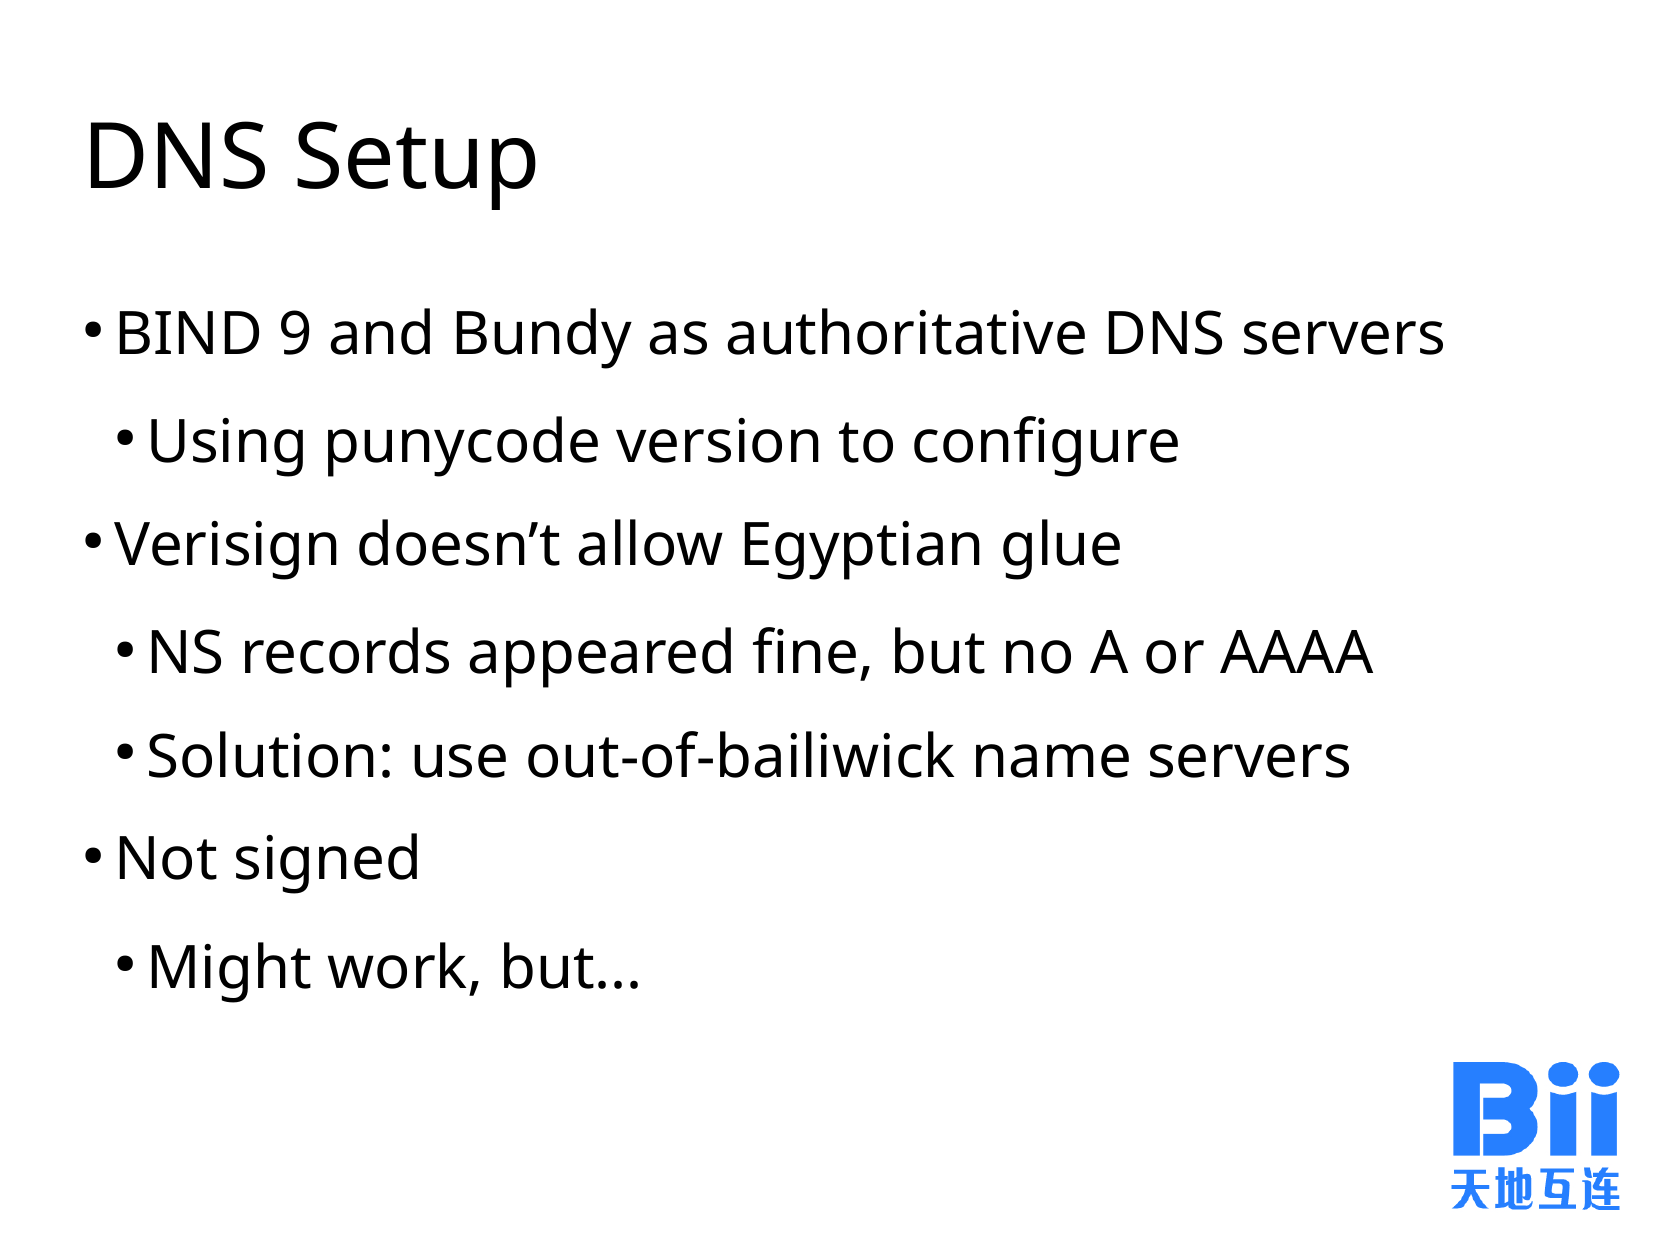

# DNS Setup
BIND 9 and Bundy as authoritative DNS servers
Using punycode version to configure
Verisign doesn’t allow Egyptian glue
NS records appeared fine, but no A or AAAA
Solution: use out-of-bailiwick name servers
Not signed
Might work, but...